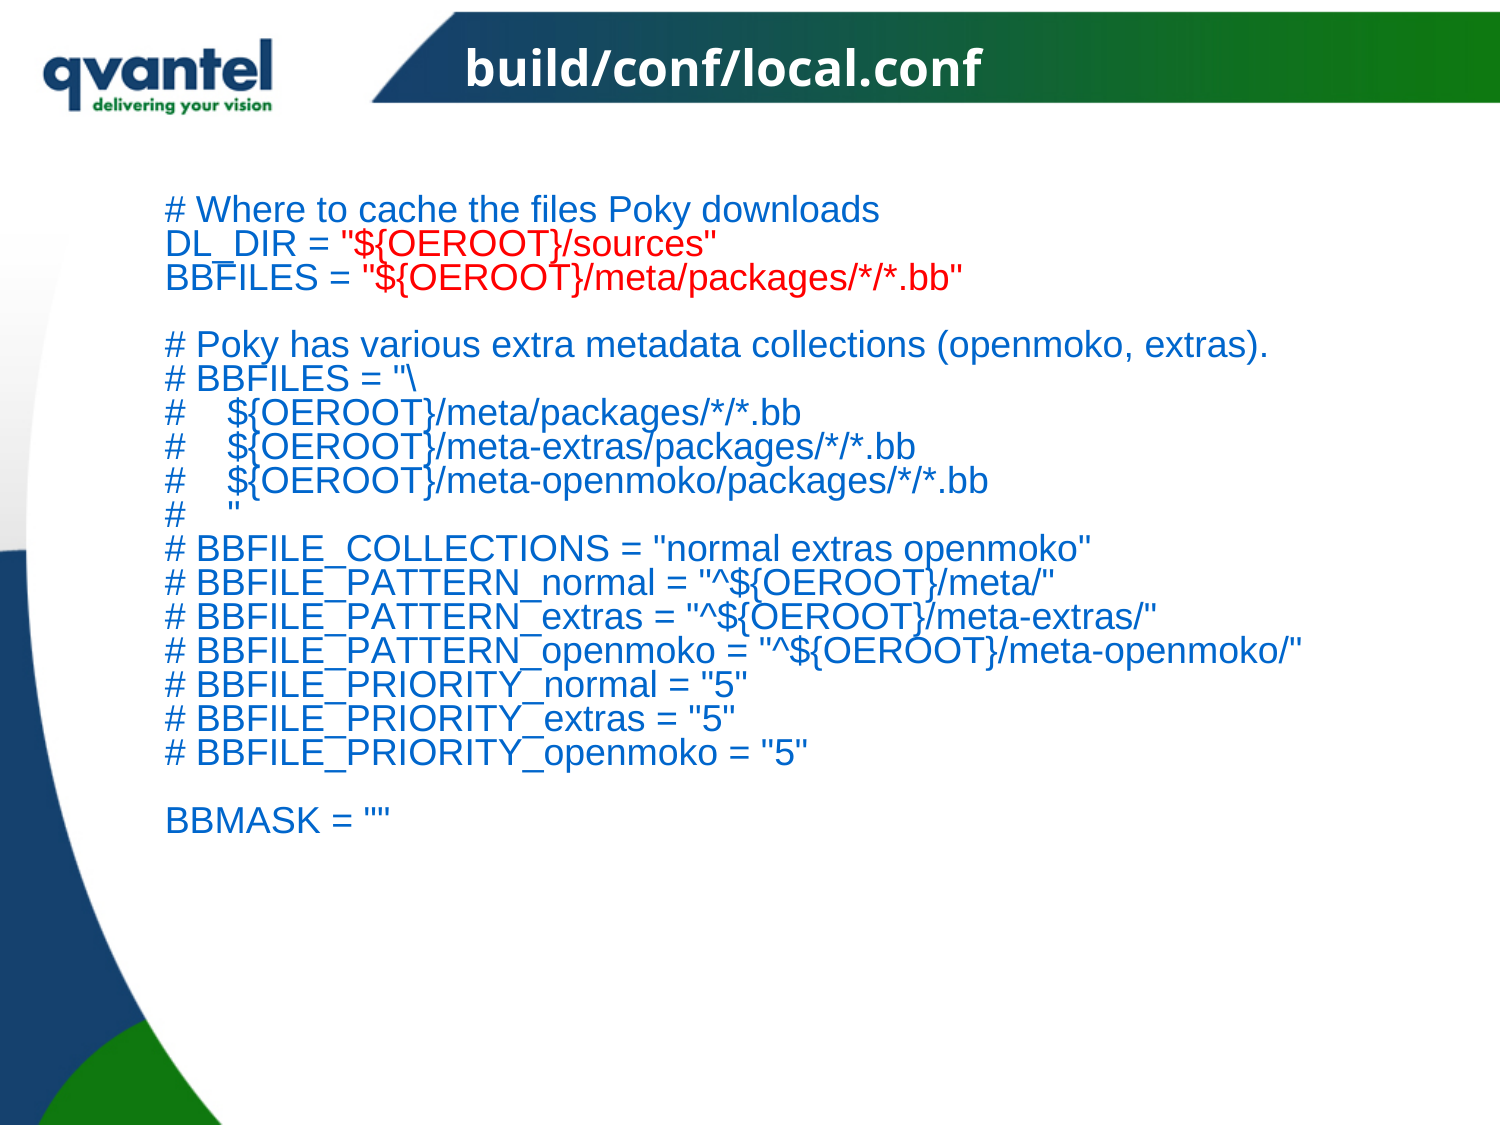

# build/conf/local.conf
# Where to cache the files Poky downloads
DL_DIR = "${OEROOT}/sources"
BBFILES = "${OEROOT}/meta/packages/*/*.bb"
# Poky has various extra metadata collections (openmoko, extras).
# BBFILES = "\
# ${OEROOT}/meta/packages/*/*.bb
# ${OEROOT}/meta-extras/packages/*/*.bb
# ${OEROOT}/meta-openmoko/packages/*/*.bb
# "
# BBFILE_COLLECTIONS = "normal extras openmoko"
# BBFILE_PATTERN_normal = "^${OEROOT}/meta/"
# BBFILE_PATTERN_extras = "^${OEROOT}/meta-extras/"
# BBFILE_PATTERN_openmoko = "^${OEROOT}/meta-openmoko/"
# BBFILE_PRIORITY_normal = "5"
# BBFILE_PRIORITY_extras = "5"
# BBFILE_PRIORITY_openmoko = "5"
BBMASK = ""
© 2007 Qvantel Oy - http://www.qvantel.com